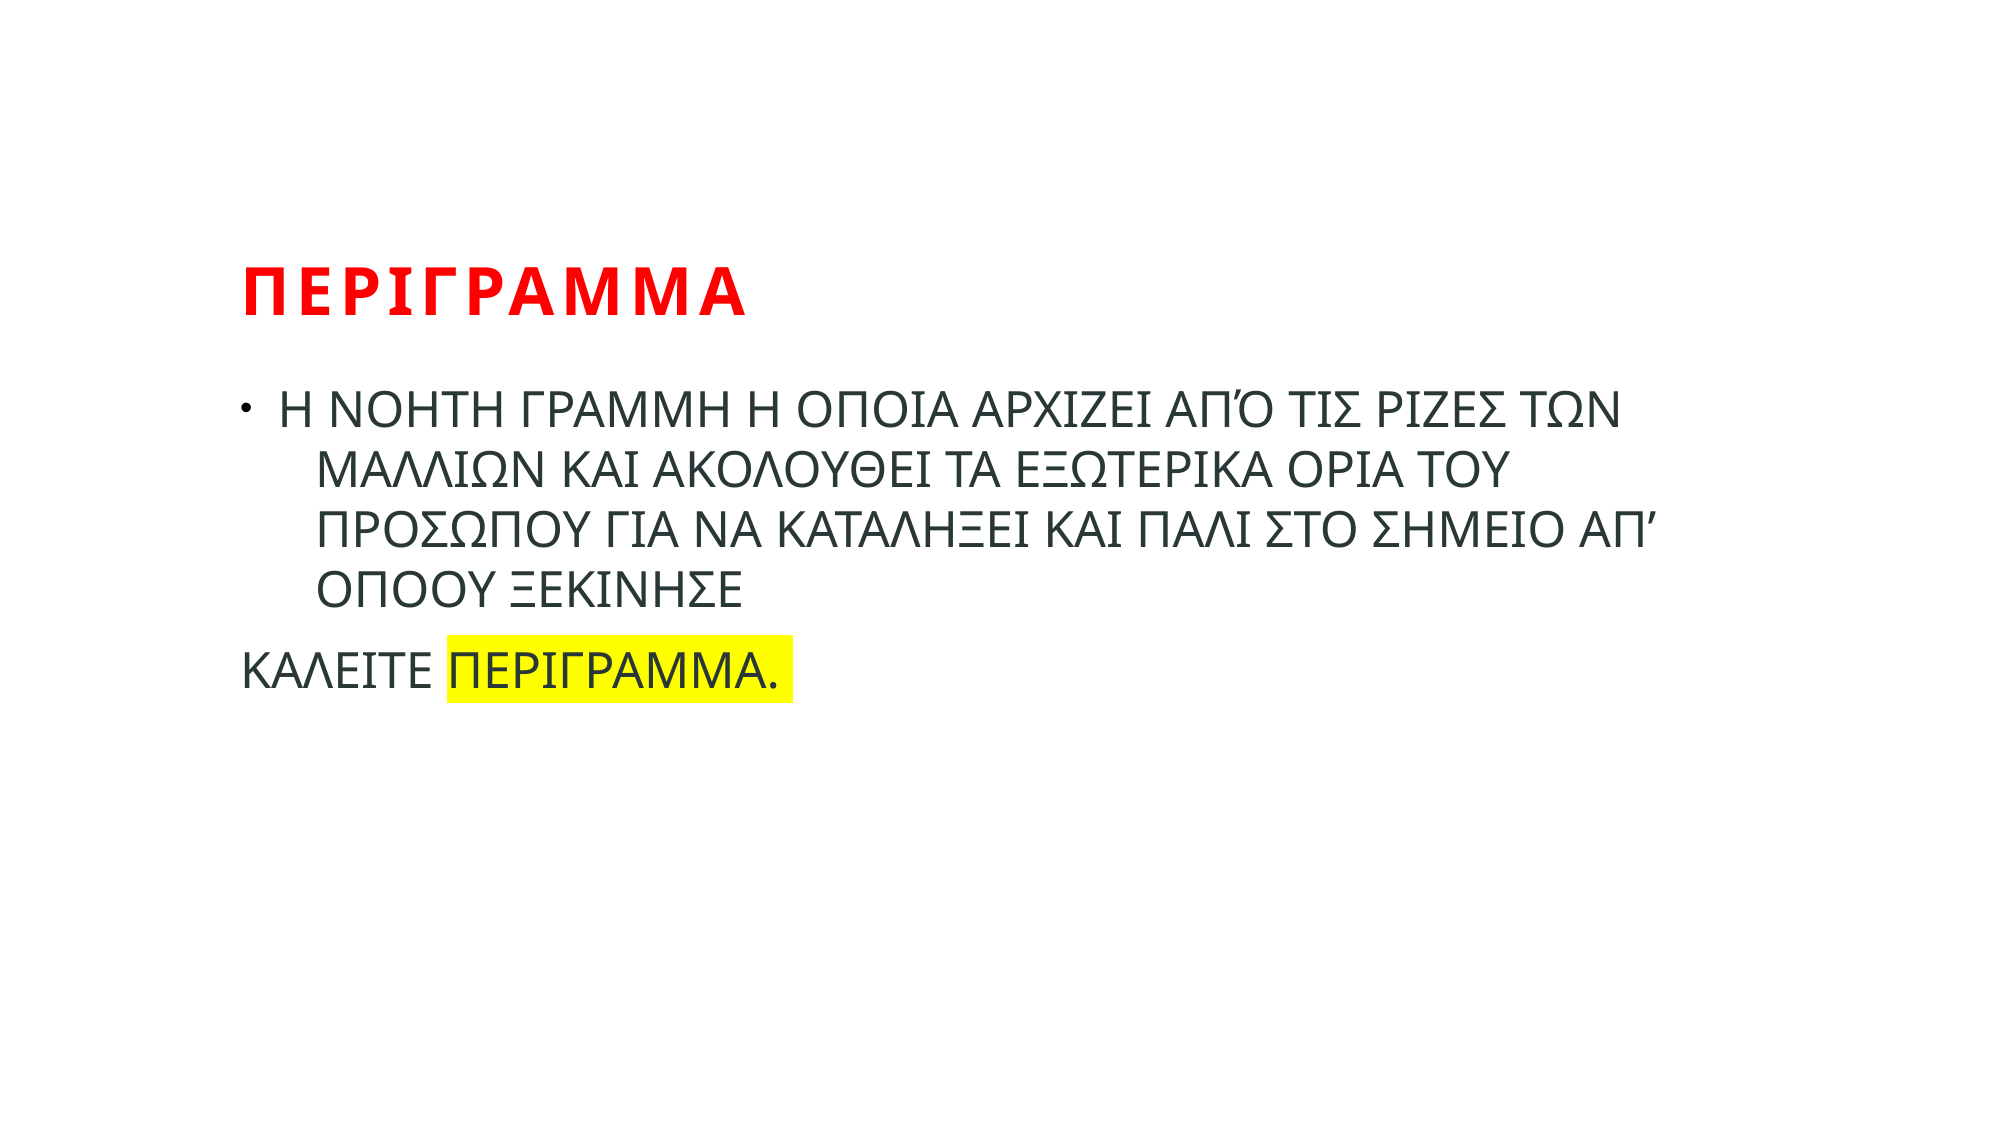

# ΠΕΡΙΓΡΑΜΜΑ
Η ΝΟΗΤΗ ΓΡΑΜΜΗ Η ΟΠΟΙΑ ΑΡΧΙΖΕΙ ΑΠΌ ΤΙΣ ΡΙΖΕΣ ΤΩΝ ΜΑΛΛΙΩΝ ΚΑΙ ΑΚΟΛΟΥΘΕΙ ΤΑ ΕΞΩΤΕΡΙΚΑ ΟΡΙΑ ΤΟΥ ΠΡΟΣΩΠΟΥ ΓΙΑ ΝΑ ΚΑΤΑΛΗΞΕΙ ΚΑΙ ΠΑΛΙ ΣΤΟ ΣΗΜΕΙΟ ΑΠ’ ΟΠΟΟΥ ΞΕΚΙΝΗΣΕ
ΚΑΛΕΙΤΕ ΠΕΡΙΓΡΑΜΜΑ.